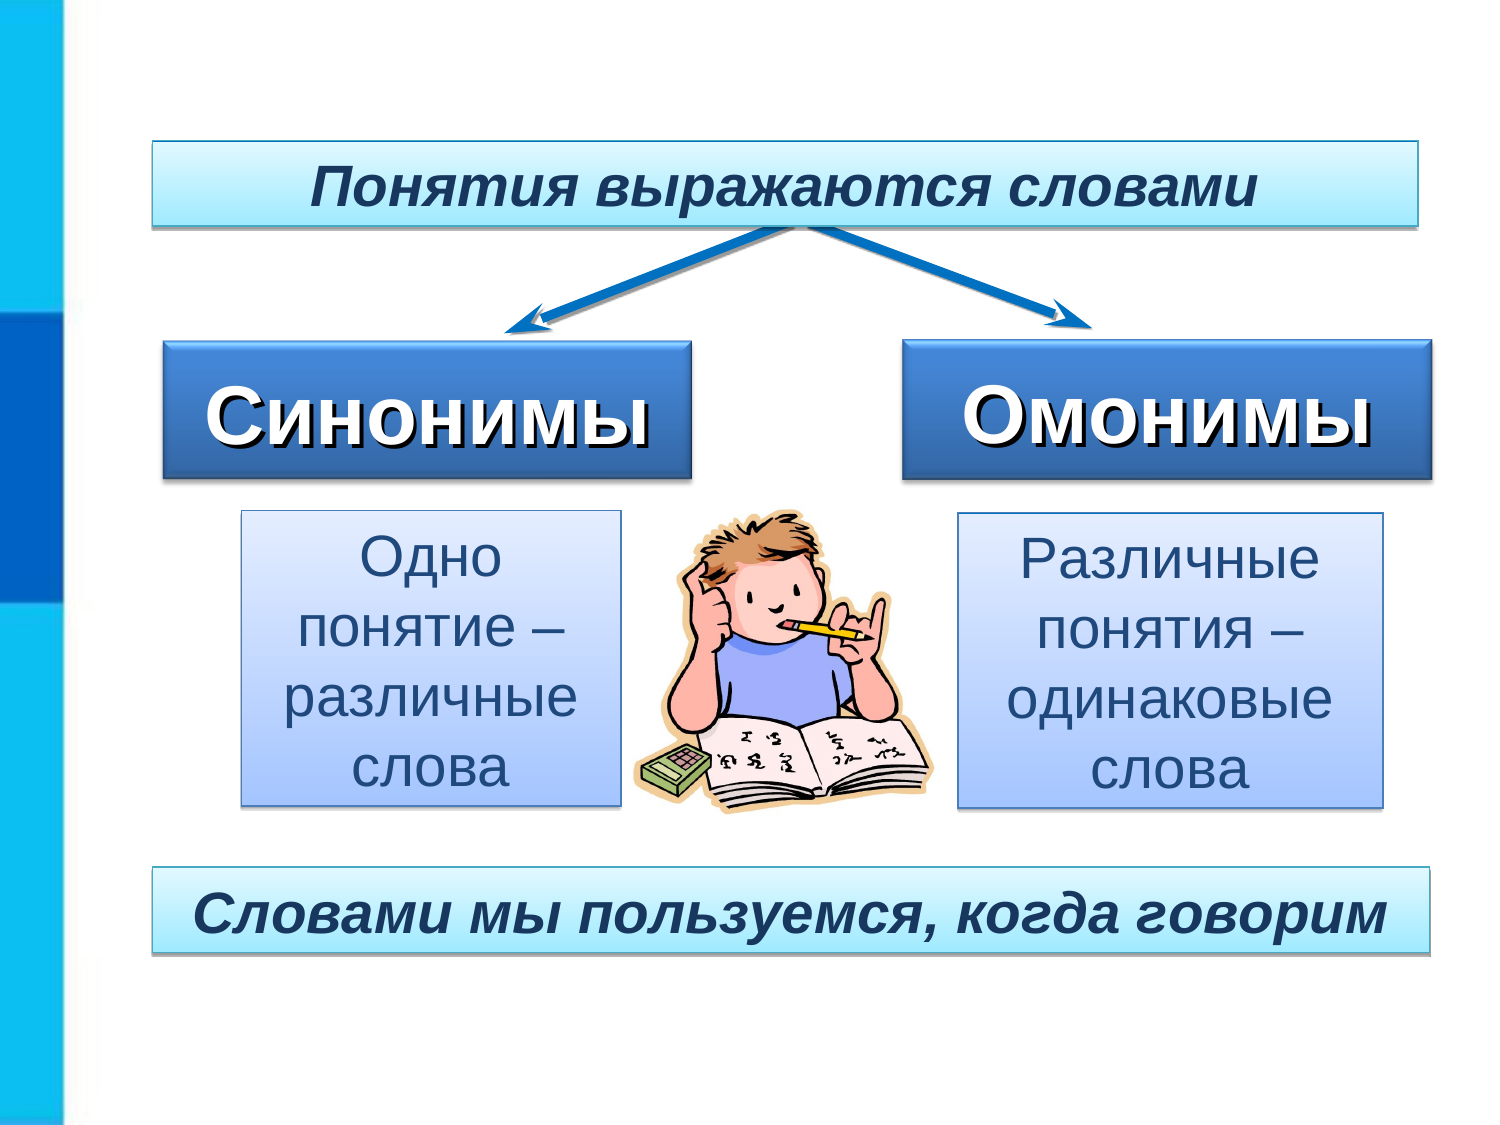

Понятия выражаются словами
Синонимы
Омонимы
Одно понятие – различные слова
Различные понятия – одинаковые слова
Словами мы пользуемся, когда говорим